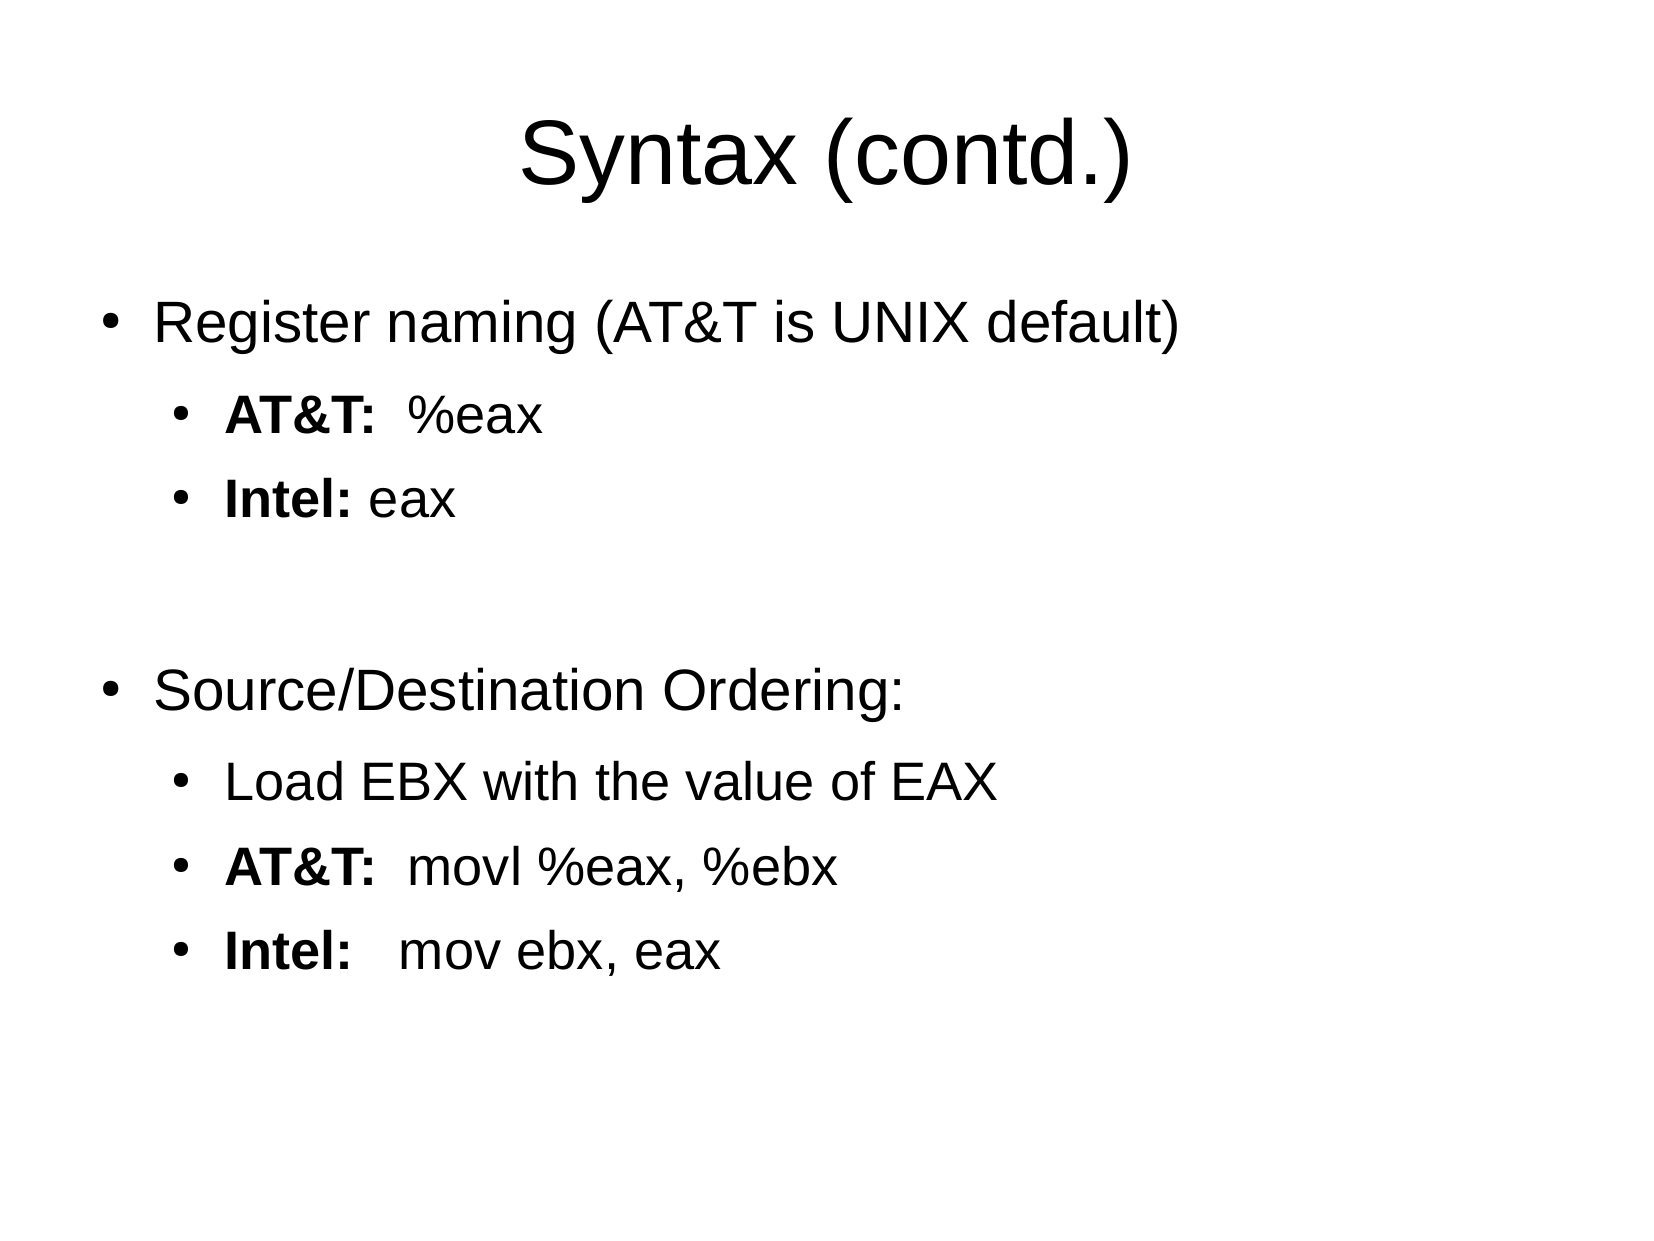

# Syntax (contd.)
Register naming (AT&T is UNIX default)
AT&T: %eax
Intel: eax
Source/Destination Ordering:
Load EBX with the value of EAX
AT&T: movl %eax, %ebx
Intel: mov ebx, eax